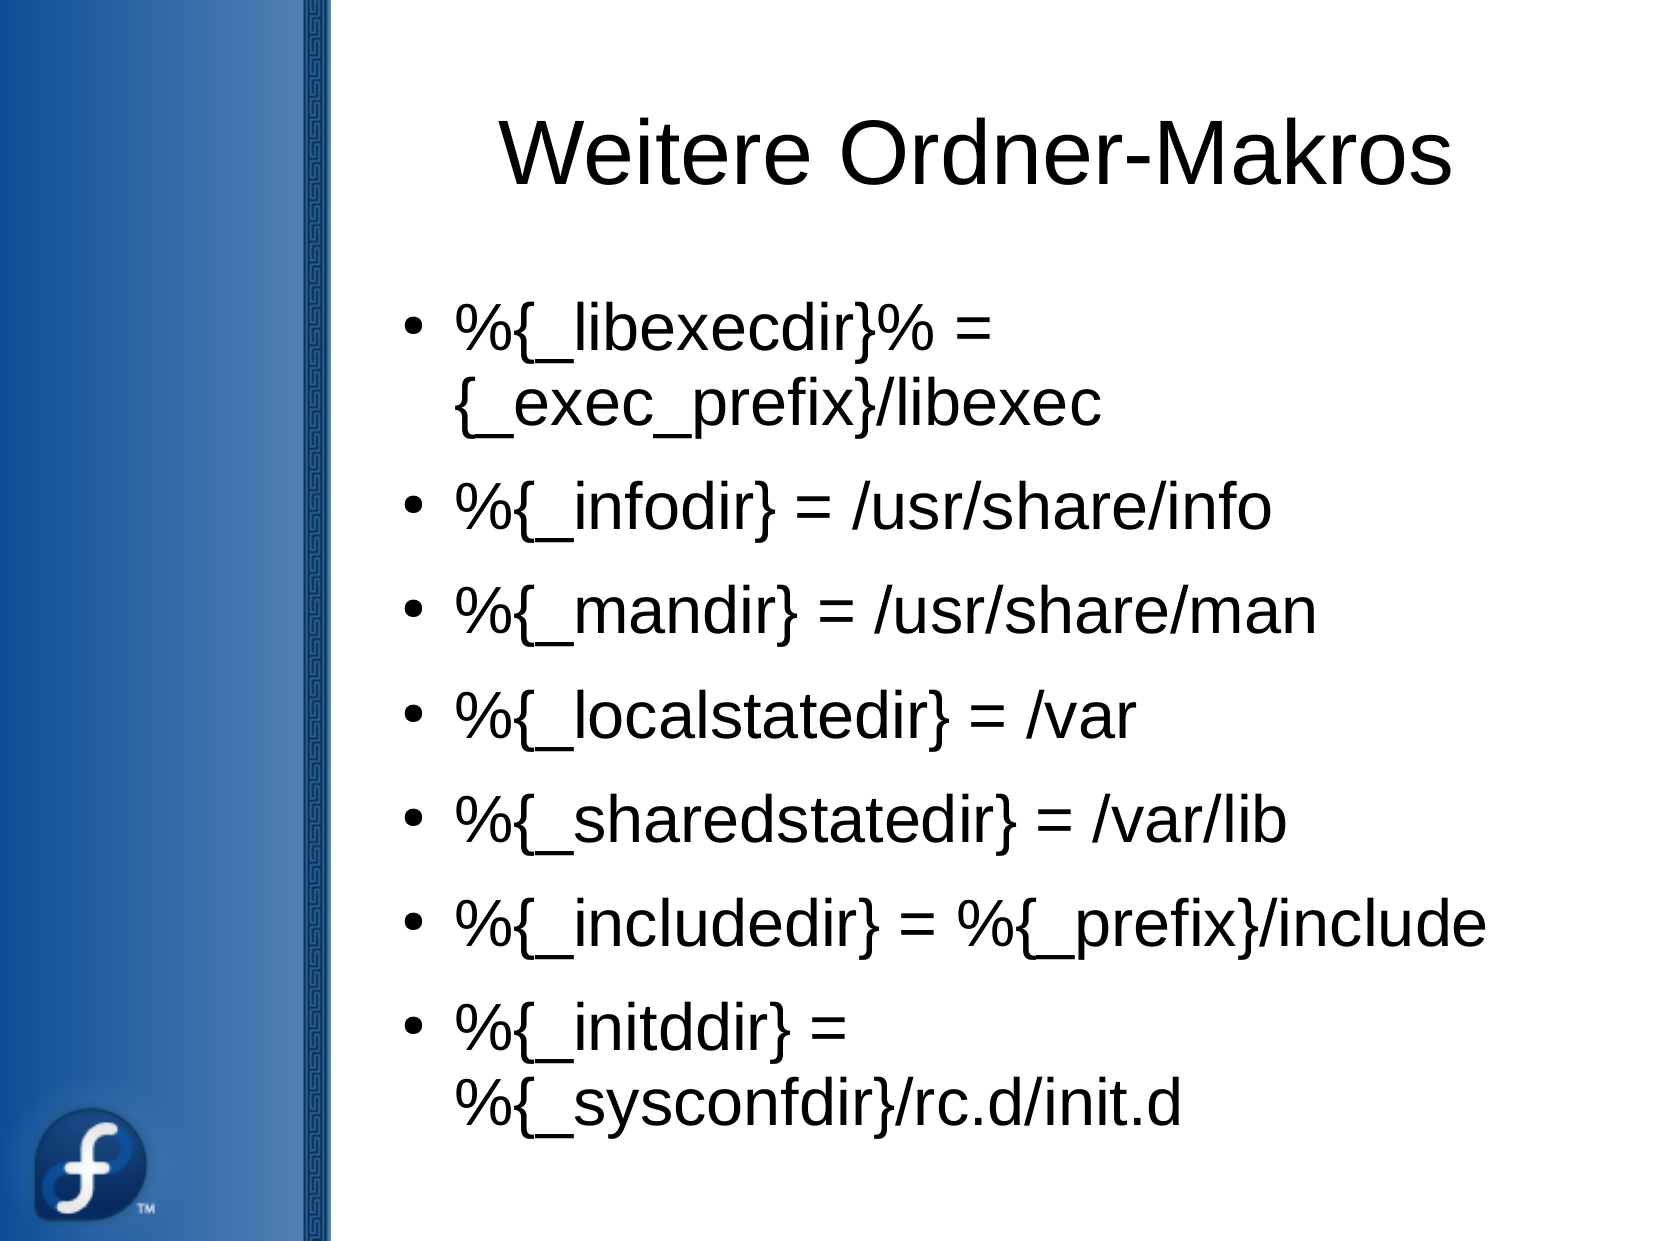

# Weitere Ordner-Makros
%{_libexecdir}% = {_exec_prefix}/libexec
%{_infodir} = /usr/share/info
%{_mandir} = /usr/share/man
%{_localstatedir} = /var
%{_sharedstatedir} = /var/lib
%{_includedir} = %{_prefix}/include
%{_initddir} = %{_sysconfdir}/rc.d/init.d